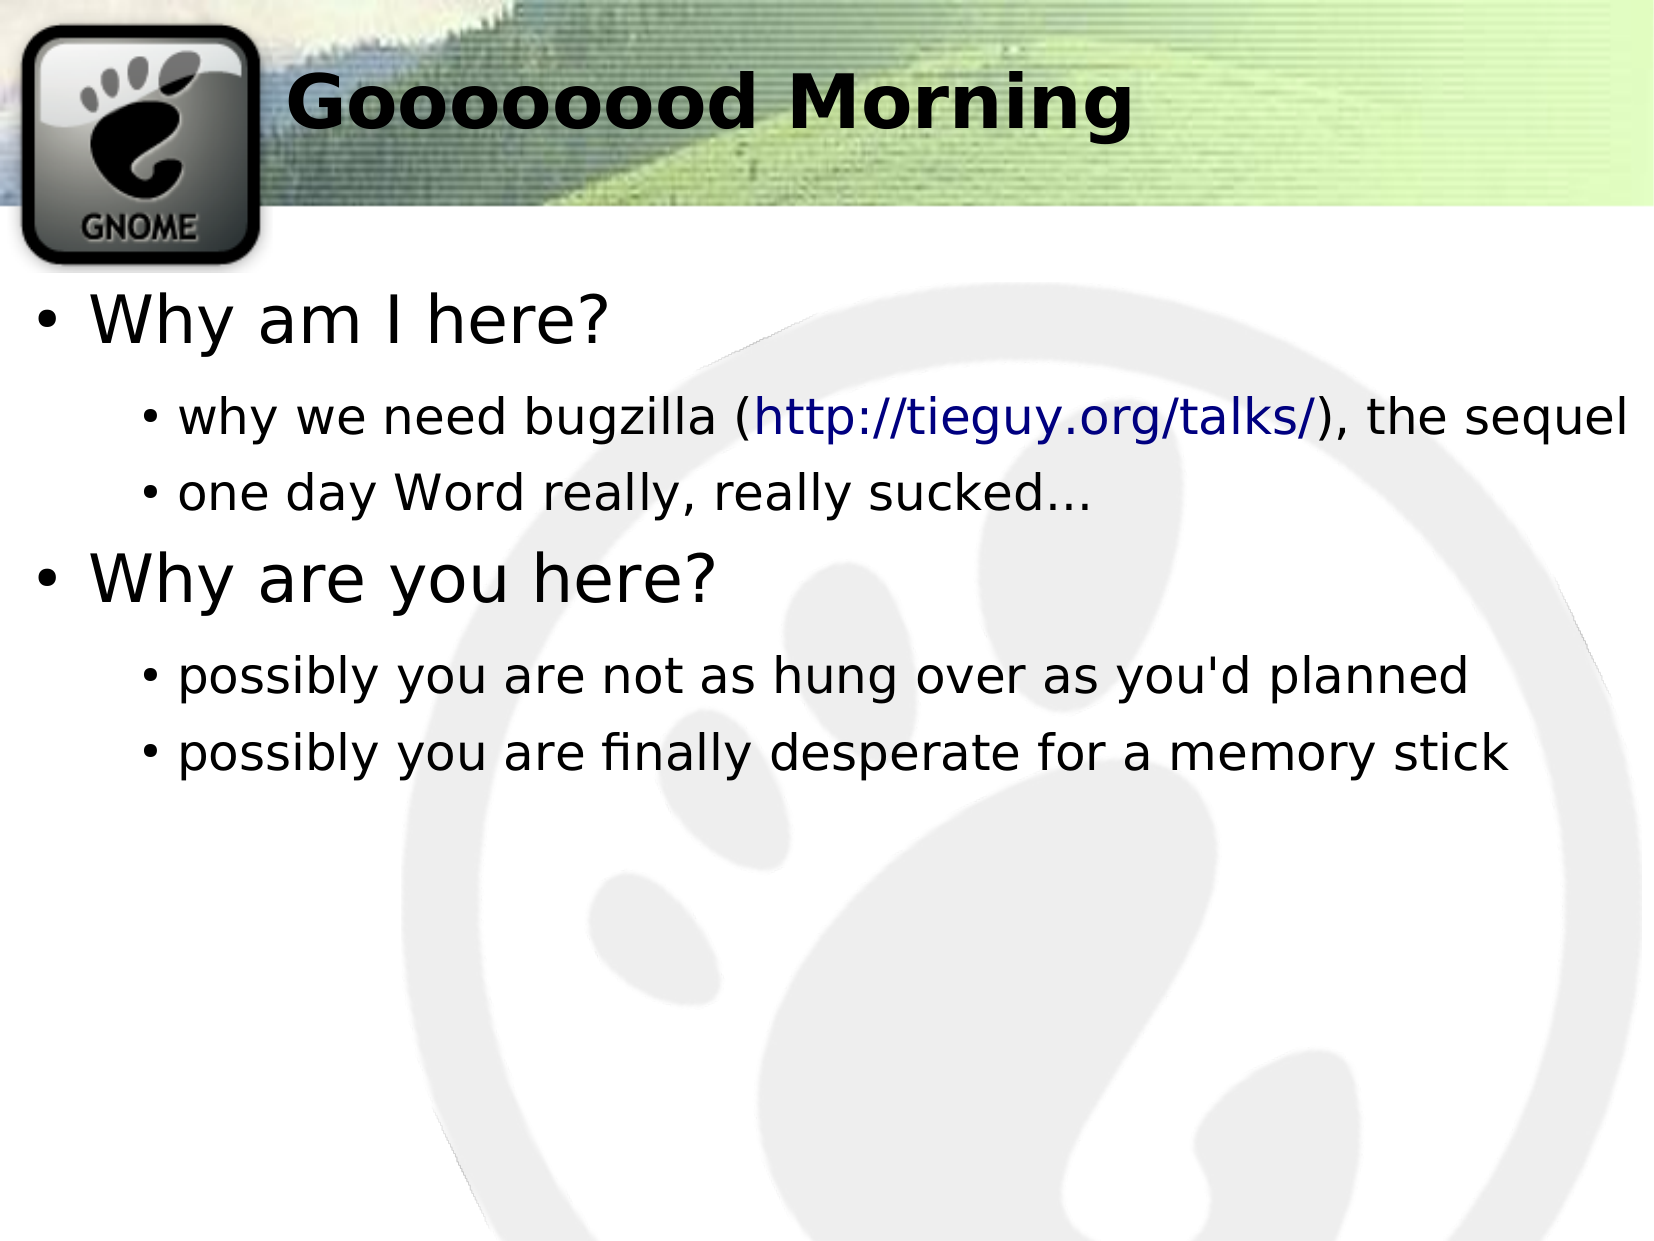

# Goooooood Morning
Why am I here?
why we need bugzilla (http://tieguy.org/talks/), the sequel
one day Word really, really sucked...
Why are you here?
possibly you are not as hung over as you'd planned
possibly you are finally desperate for a memory stick